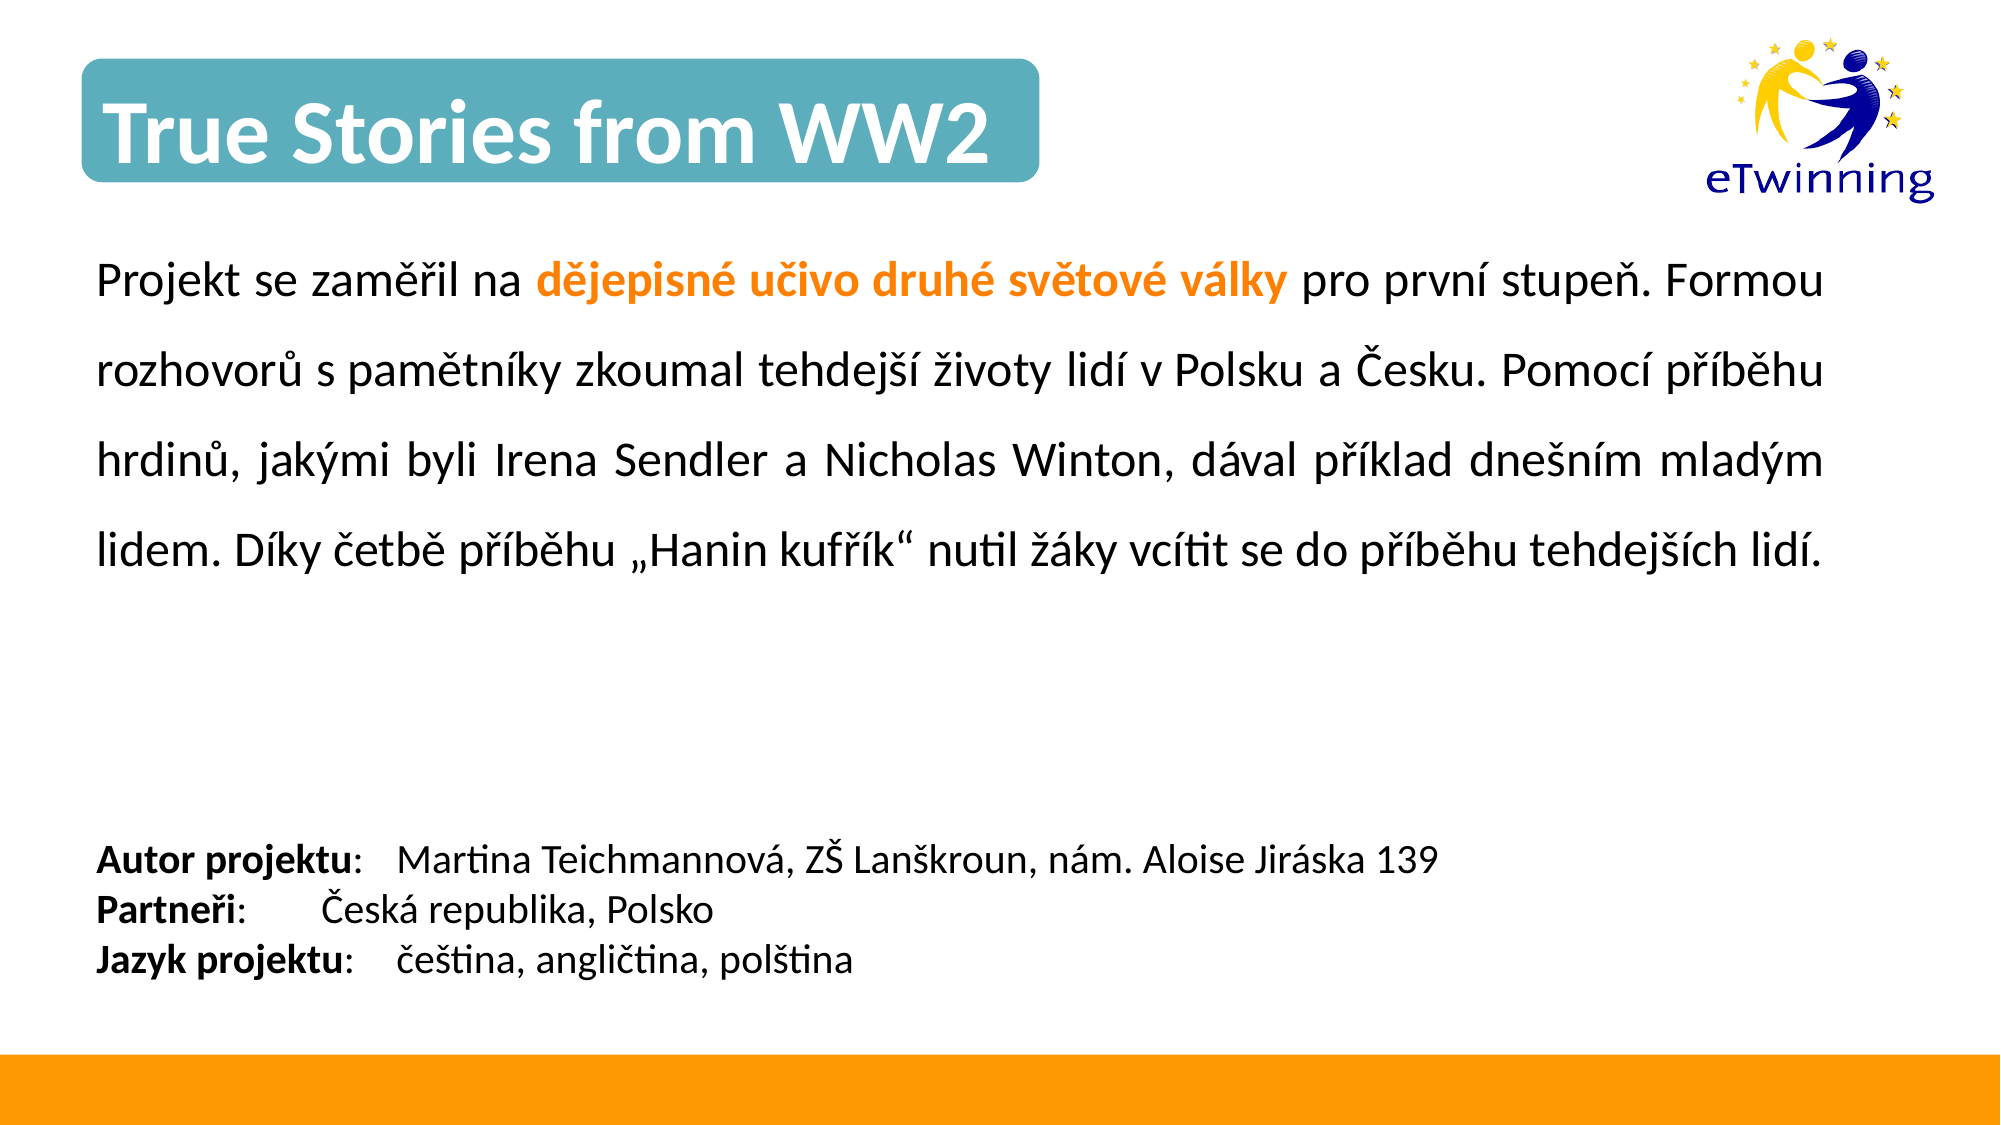

True Stories from WW2
Projekt se zaměřil na dějepisné učivo druhé světové války pro první stupeň. Formou rozhovorů s pamětníky zkoumal tehdejší životy lidí v Polsku a Česku. Pomocí příběhu hrdinů, jakými byli Irena Sendler a Nicholas Winton, dával příklad dnešním mladým lidem. Díky četbě příběhu „Hanin kufřík“ nutil žáky vcítit se do příběhu tehdejších lidí.
Autor projektu:  	Martina Teichmannová, ZŠ Lanškroun, nám. Aloise Jiráska 139
Partneři:  	Česká republika, Polsko
Jazyk projektu:  	čeština, angličtina, polština